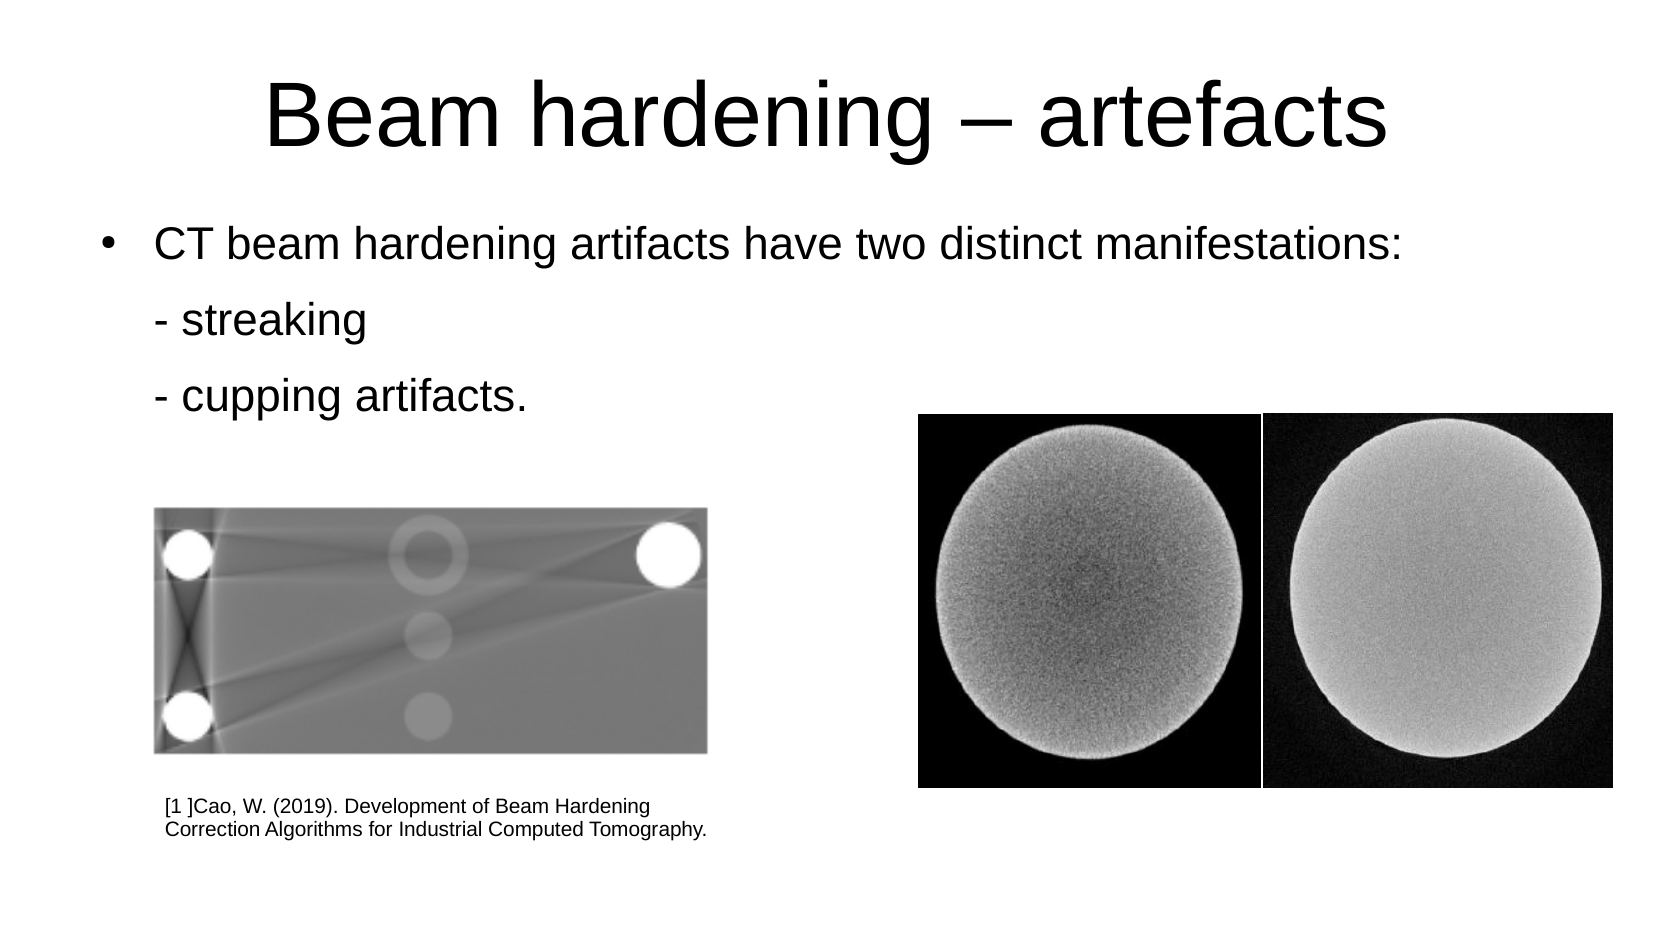

# Beam hardening – artefacts
CT beam hardening artifacts have two distinct manifestations:
- streaking
- cupping artifacts.
[1 ]Cao, W. (2019). Development of Beam Hardening Correction Algorithms for Industrial Computed Tomography.